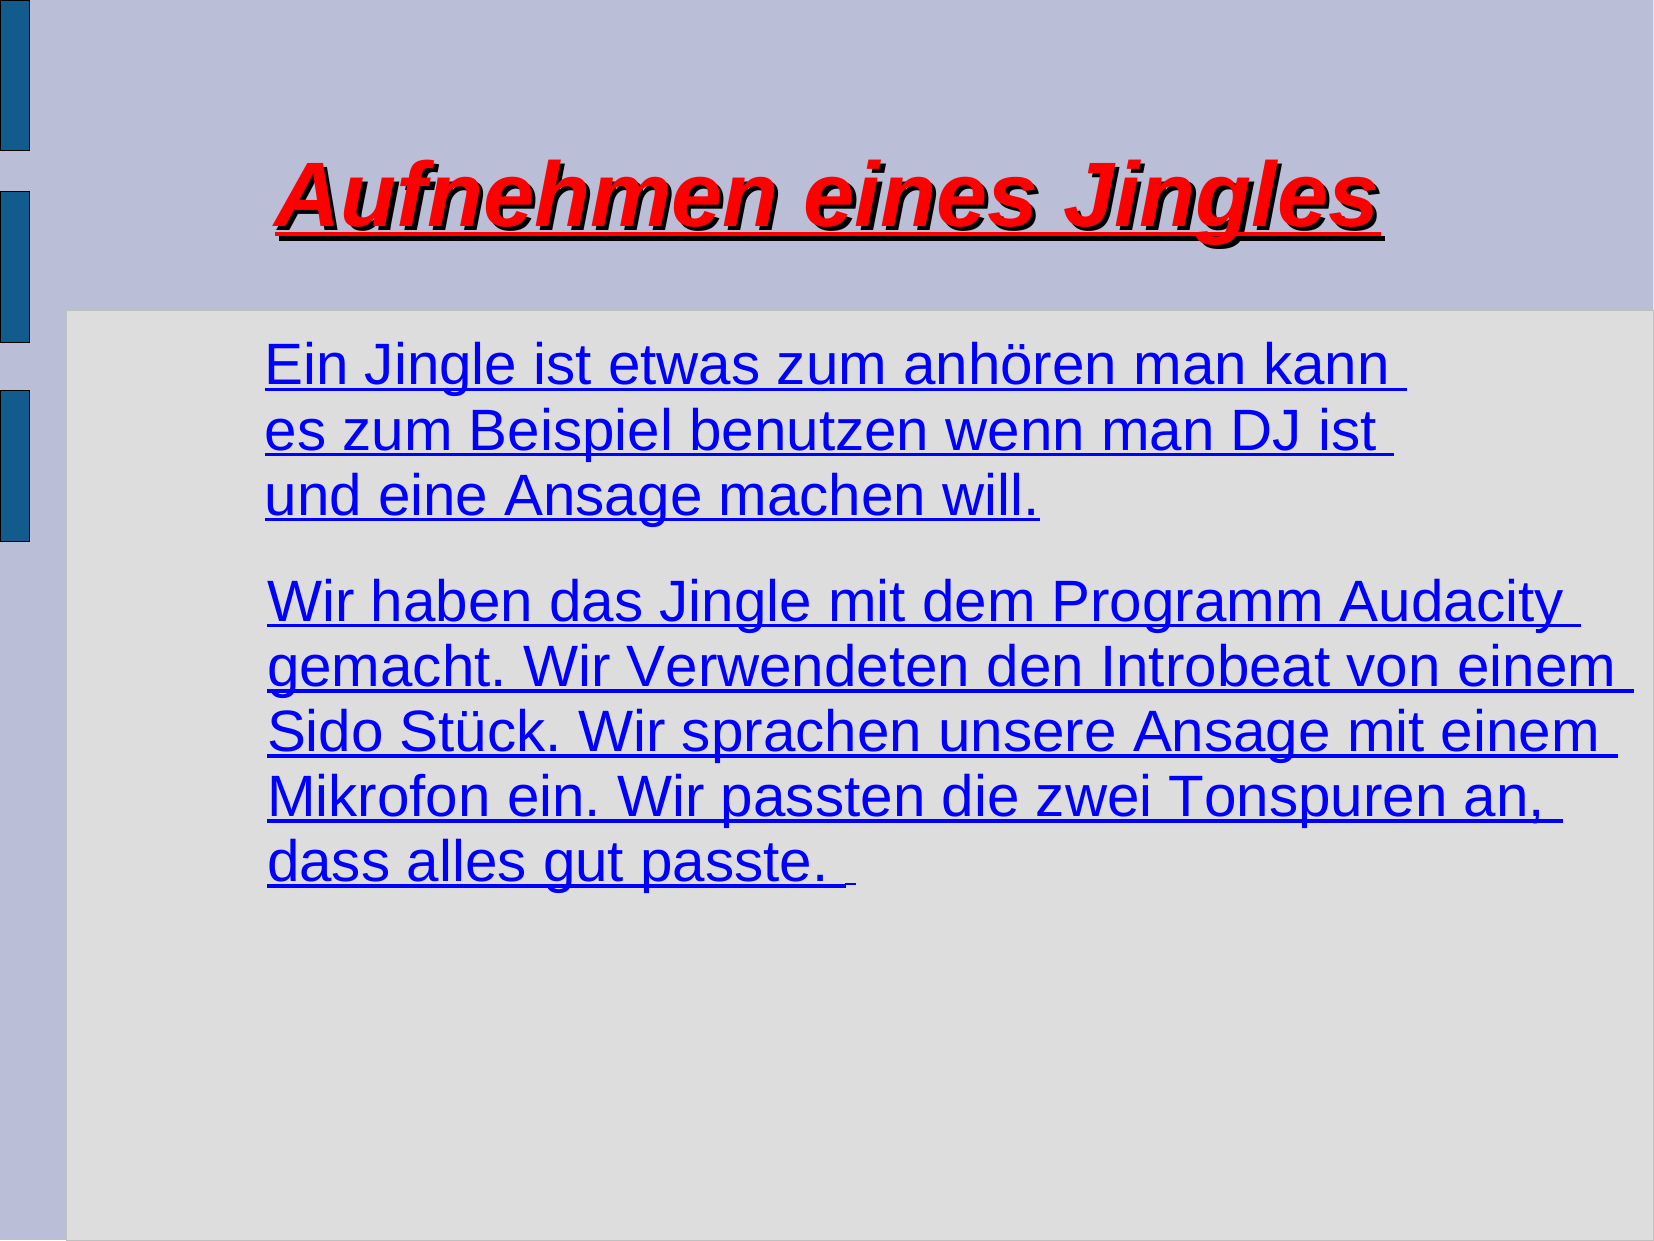

# Aufnehmen eines Jingles
Ein Jingle ist etwas zum anhören man kann
es zum Beispiel benutzen wenn man DJ ist
und eine Ansage machen will.
Wir haben das Jingle mit dem Programm Audacity
gemacht. Wir Verwendeten den Introbeat von einem
Sido Stück. Wir sprachen unsere Ansage mit einem
Mikrofon ein. Wir passten die zwei Tonspuren an,
dass alles gut passte.